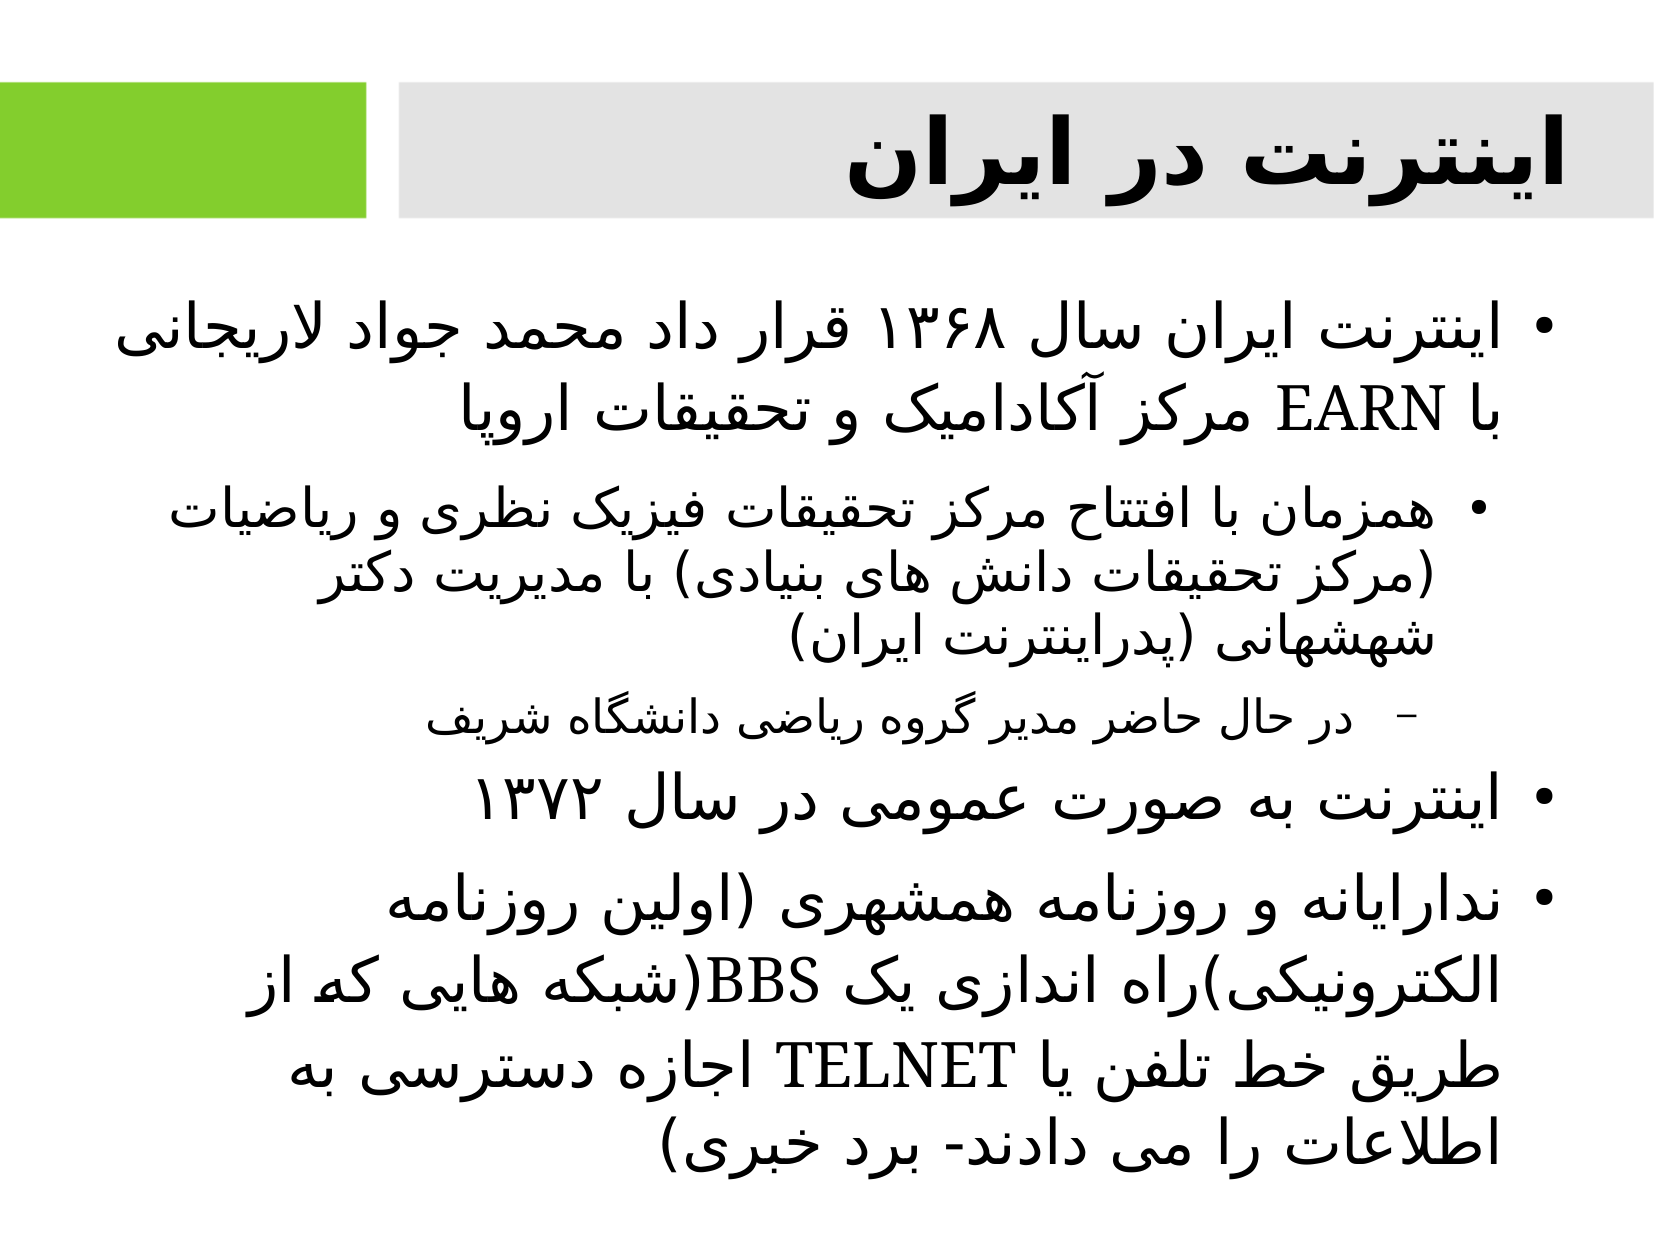

# اینترنت در ایران
اینترنت ایران سال ۱۳۶۸ قرار داد محمد جواد لاریجانی با EARN مرکز آکادامیک و تحقیقات اروپا
همزمان با افتتاح مرکز تحقیقات فیزیک نظری و ریاضیات (مرکز تحقیقات دانش های بنیادی) با مدیریت دکتر شهشهانی (پدراینترنت ایران)
 در حال حاضر مدیر گروه ریاضی دانشگاه شریف
اینترنت به صورت عمومی در سال ۱۳۷۲
ندارایانه و روزنامه همشهری (اولین روزنامه الکترونیکی)راه اندازی یک BBS(شبکه هایی که از طریق خط تلفن یا TELNET اجازه دسترسی به اطلاعات را می دادند- برد خبری)